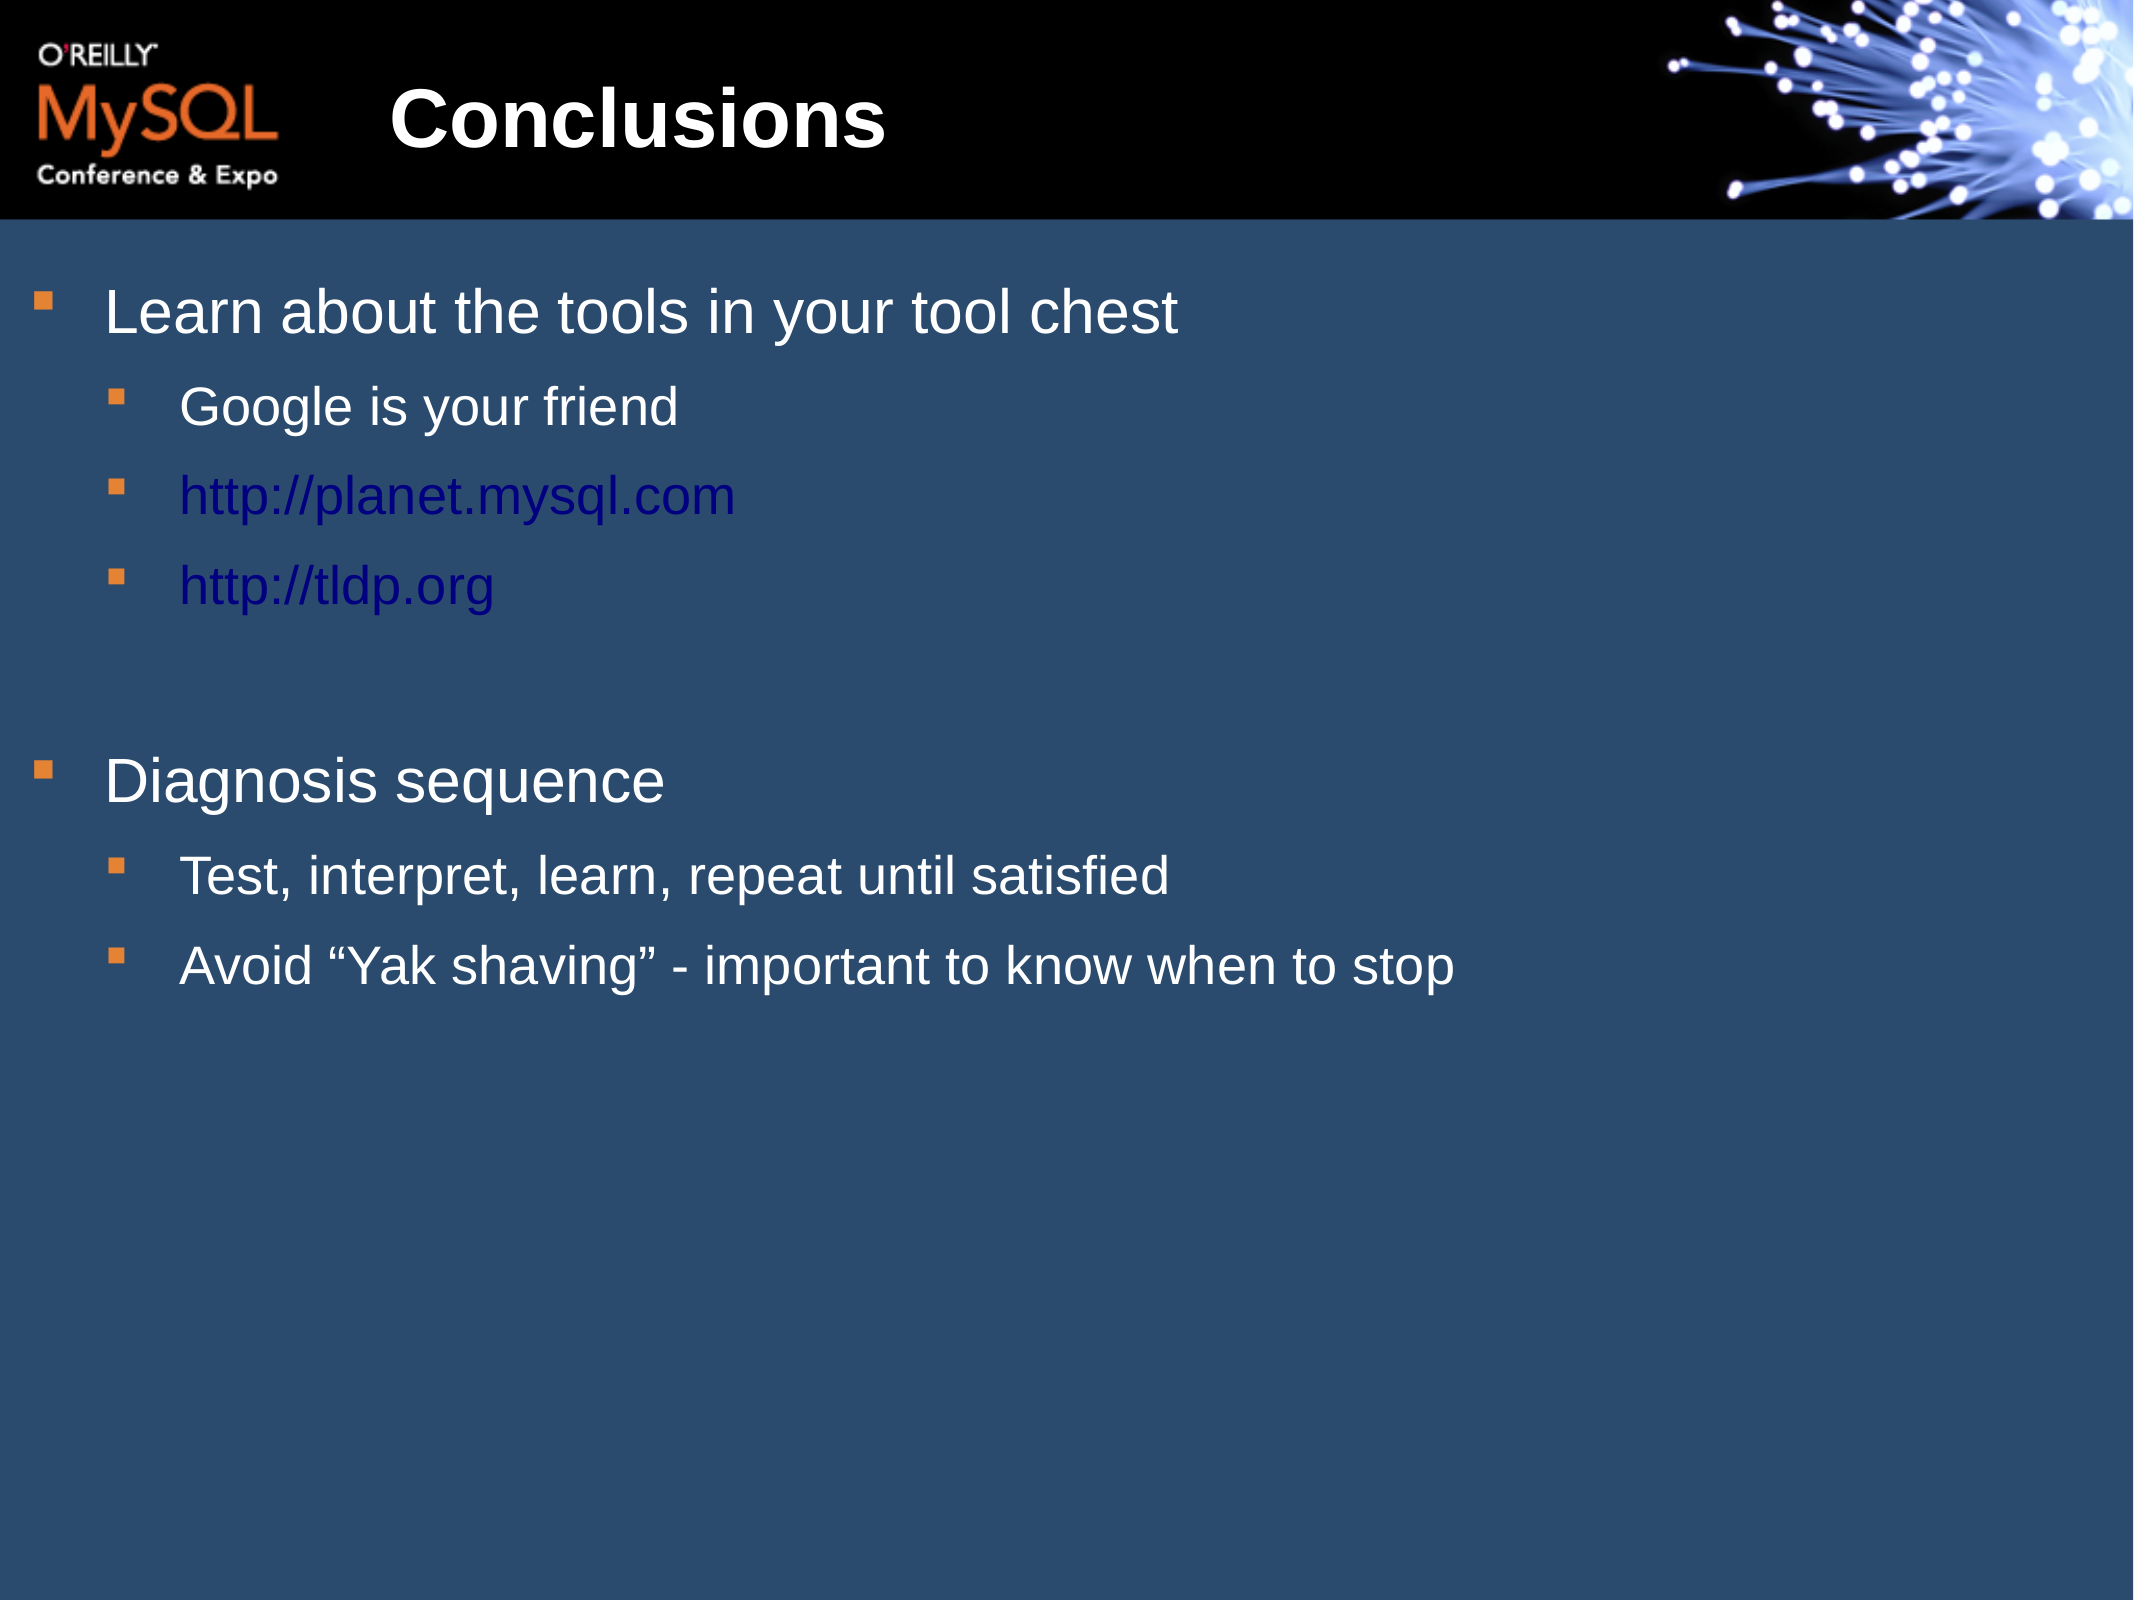

# Conclusions
Learn about the tools in your tool chest
Google is your friend
http://planet.mysql.com
http://tldp.org
Diagnosis sequence
Test, interpret, learn, repeat until satisfied
Avoid “Yak shaving” - important to know when to stop